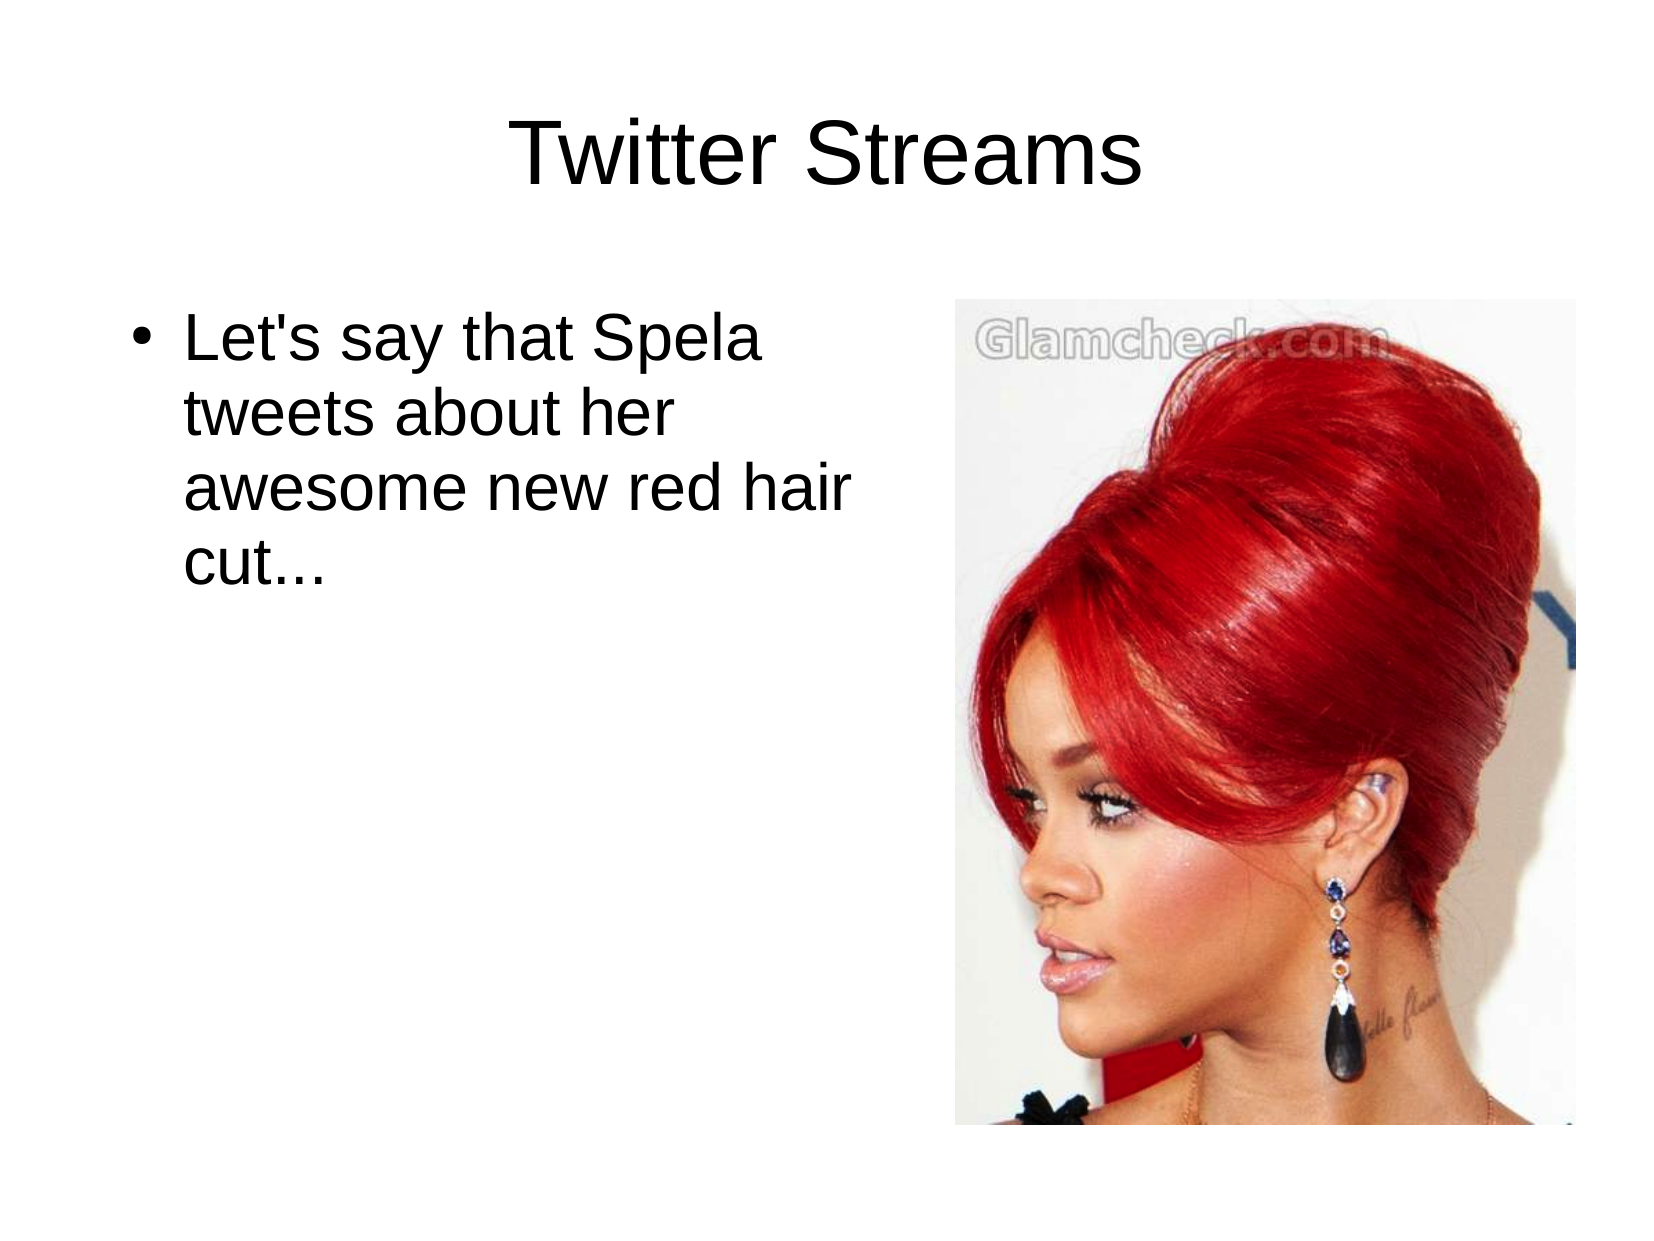

# Twitter Streams
Let's say that Spela tweets about her awesome new red hair cut...